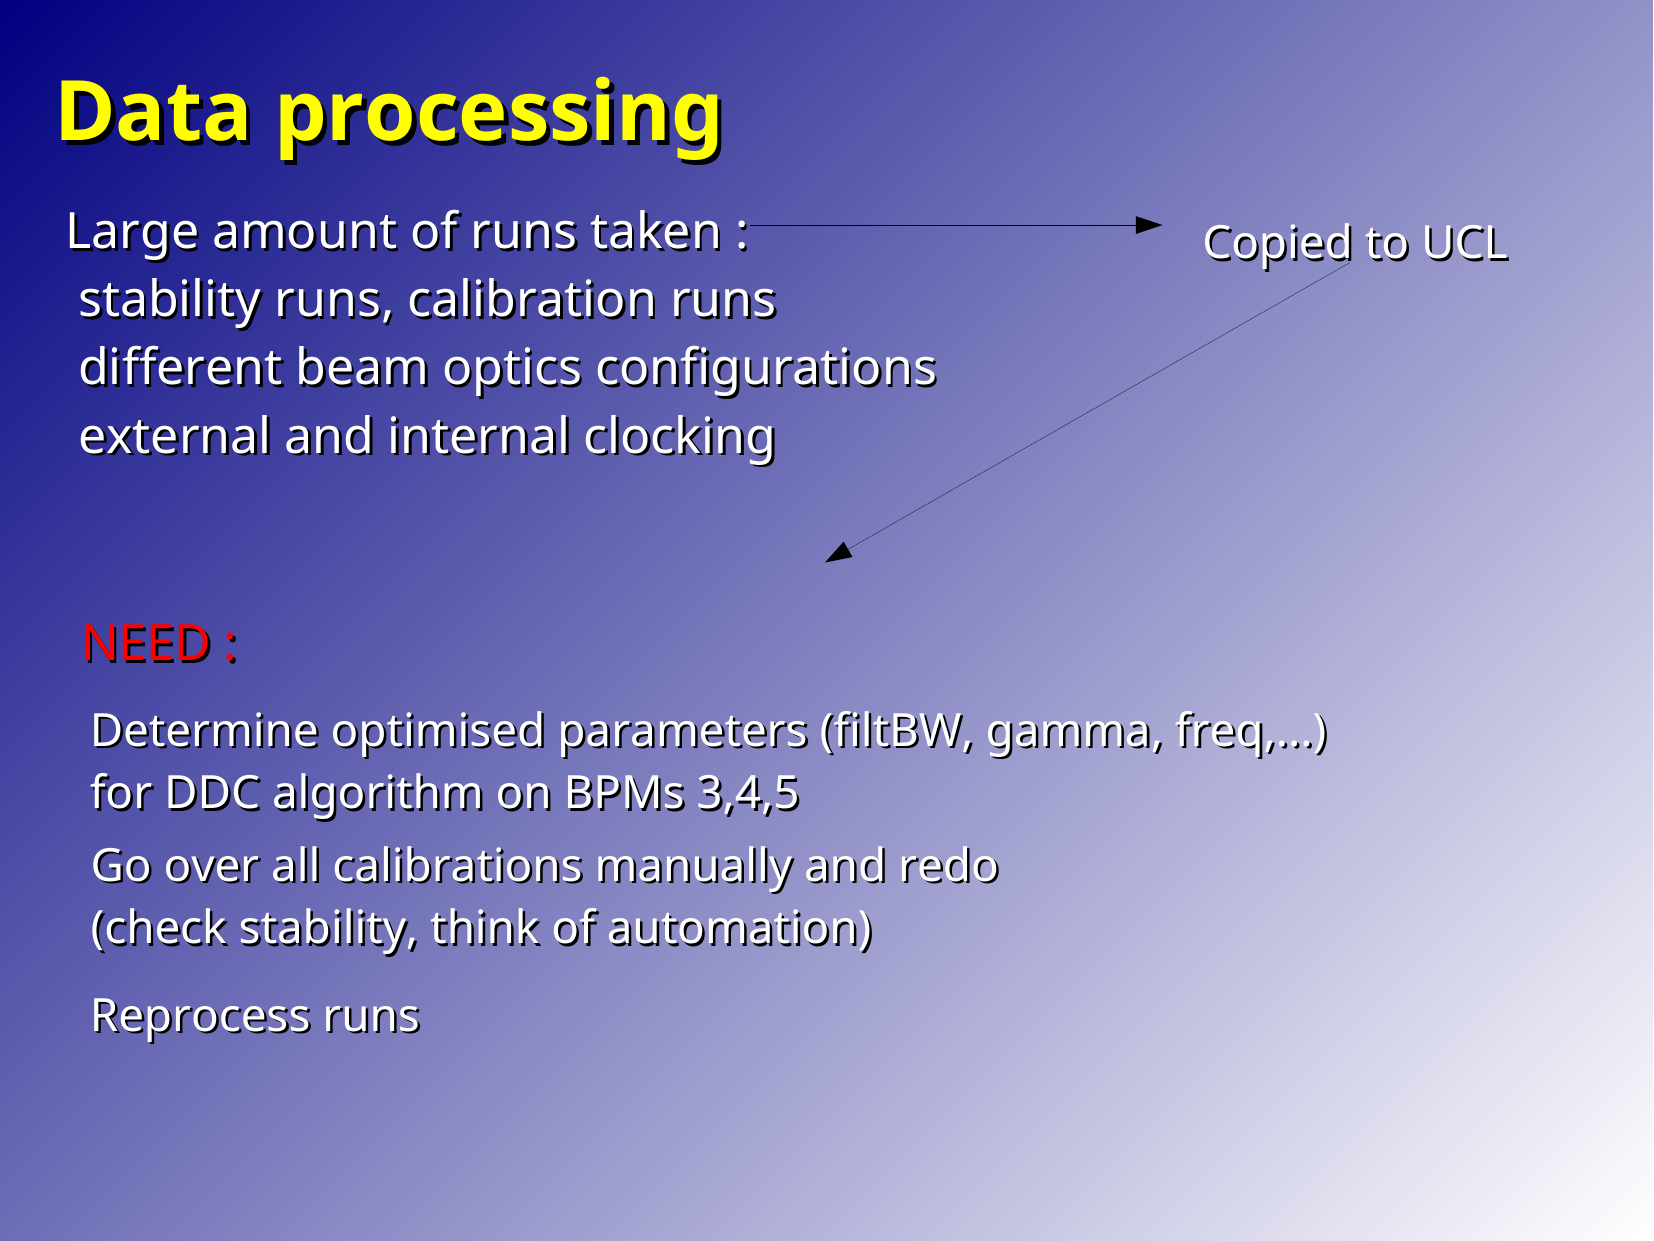

Data processing
Large amount of runs taken :
 stability runs, calibration runs
 different beam optics configurations
 external and internal clocking
Copied to UCL
NEED :
Determine optimised parameters (filtBW, gamma, freq,...)
for DDC algorithm on BPMs 3,4,5
Go over all calibrations manually and redo
(check stability, think of automation)
Reprocess runs